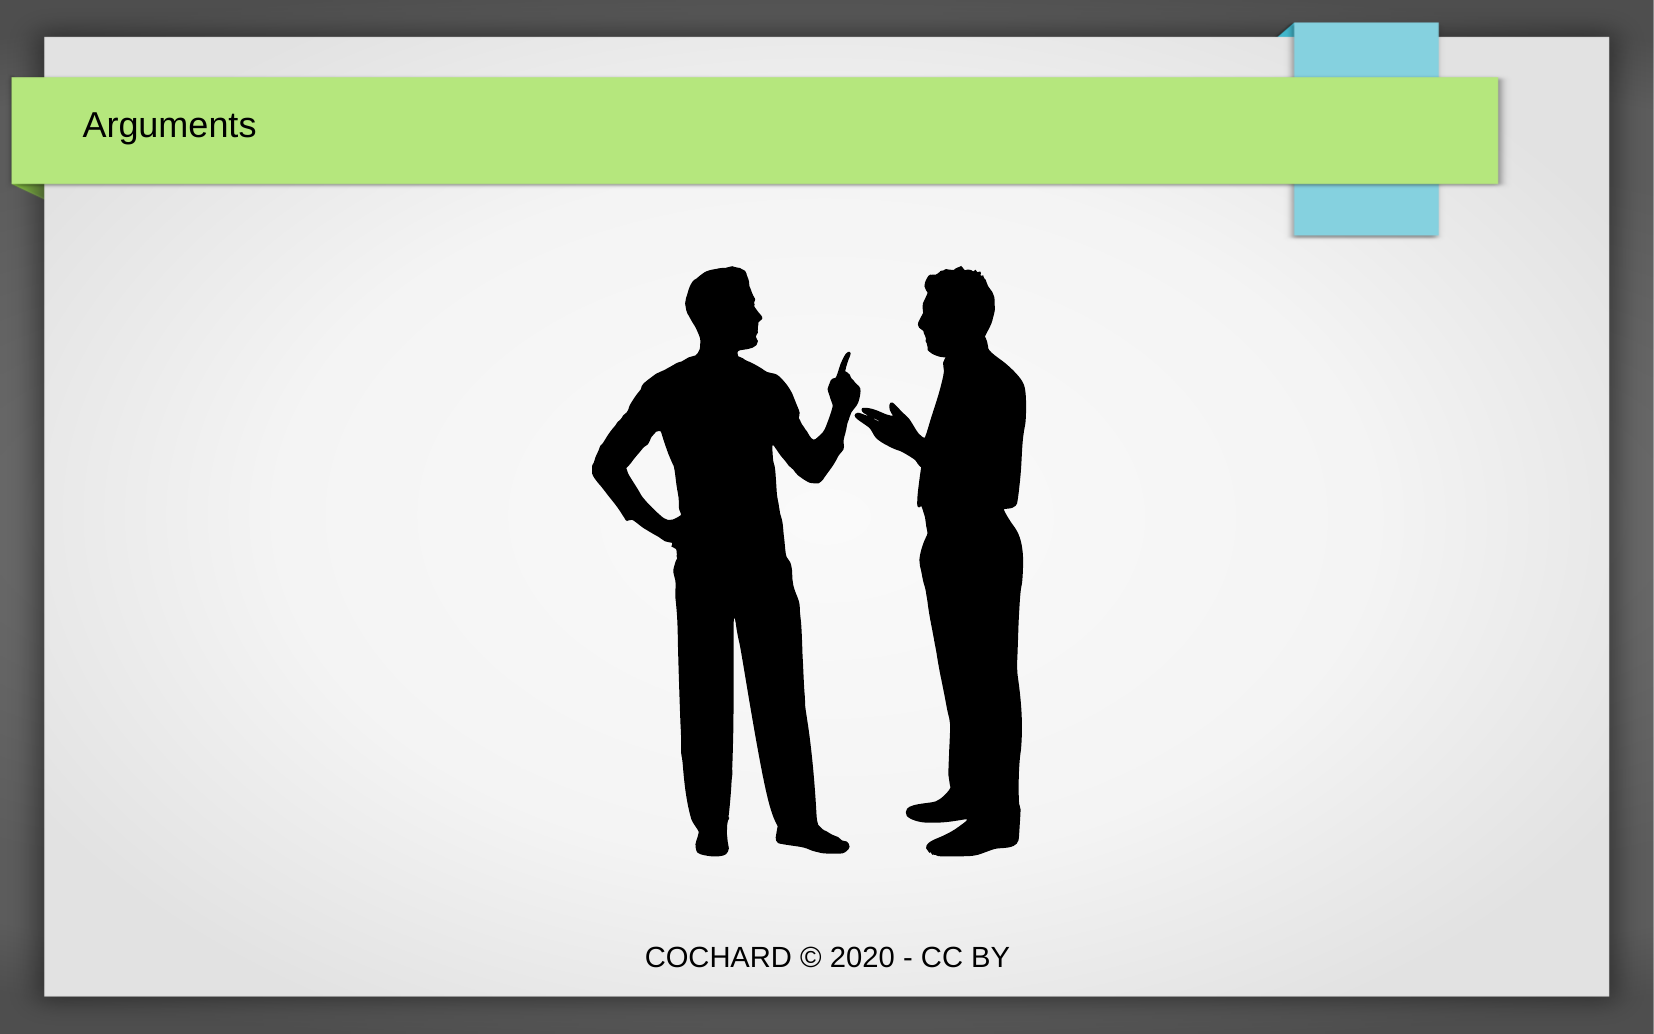

# Arguments
COCHARD © 2020 - CC BY